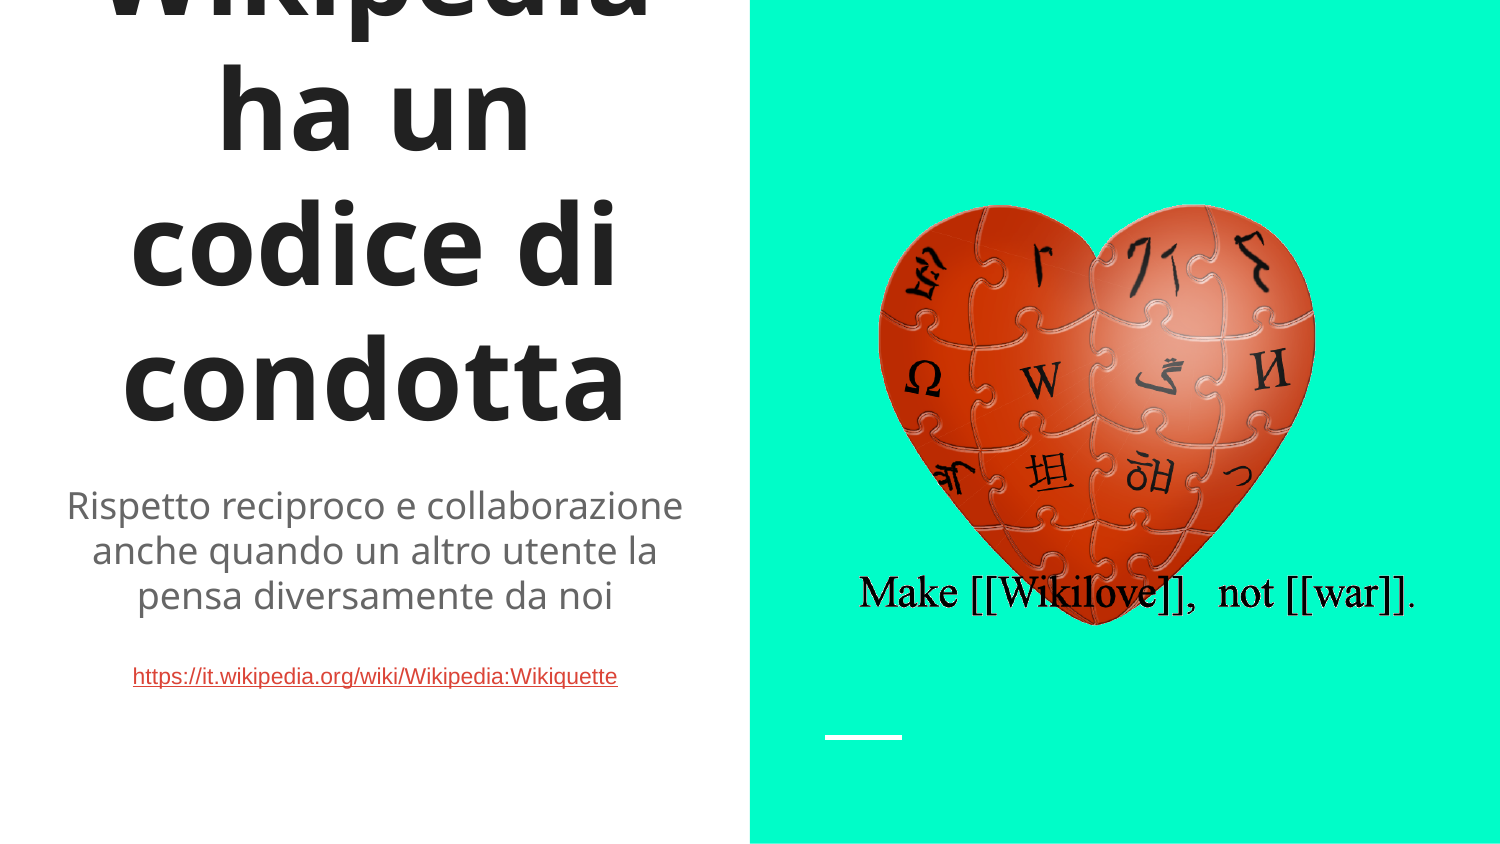

# Wikipedia ha un codice di condotta
Rispetto reciproco e collaborazione anche quando un altro utente la pensa diversamente da noi
https://it.wikipedia.org/wiki/Wikipedia:Wikiquette